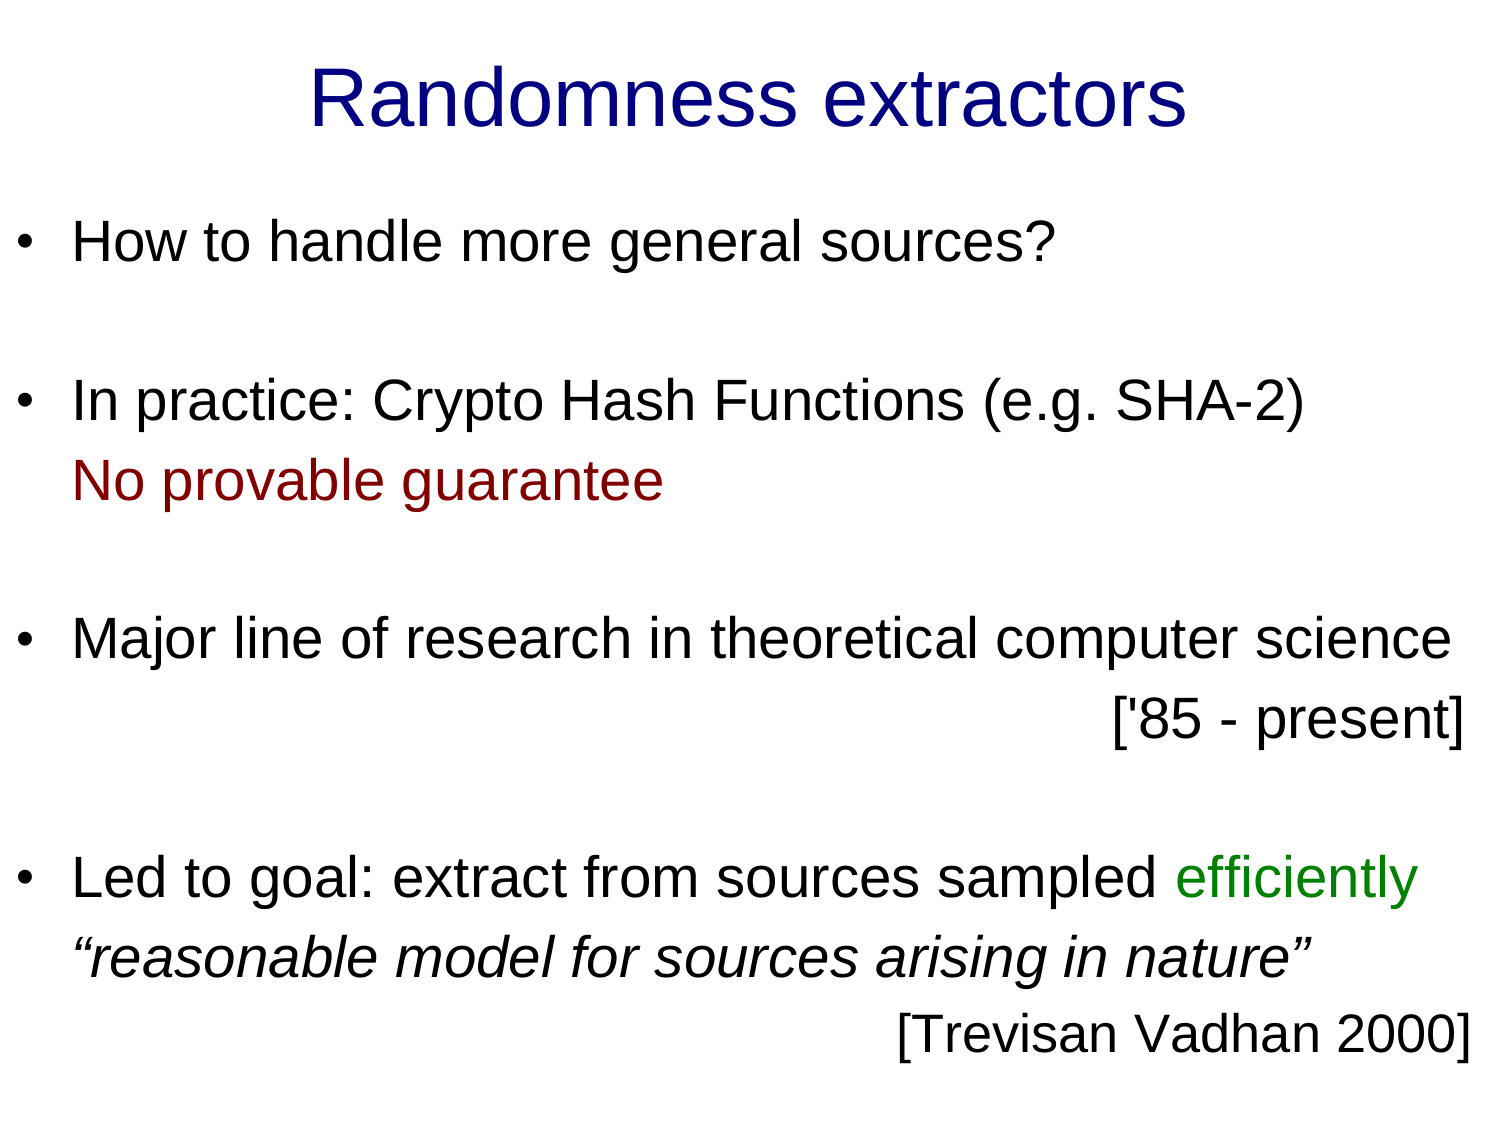

Randomness extractors
# How to handle more general sources?
In practice: Crypto Hash Functions (e.g. SHA-2)
No provable guarantee
Major line of research in theoretical computer science
 ['85 - present]
Led to goal: extract from sources sampled efficiently
“reasonable model for sources arising in nature”
 [Trevisan Vadhan 2000]